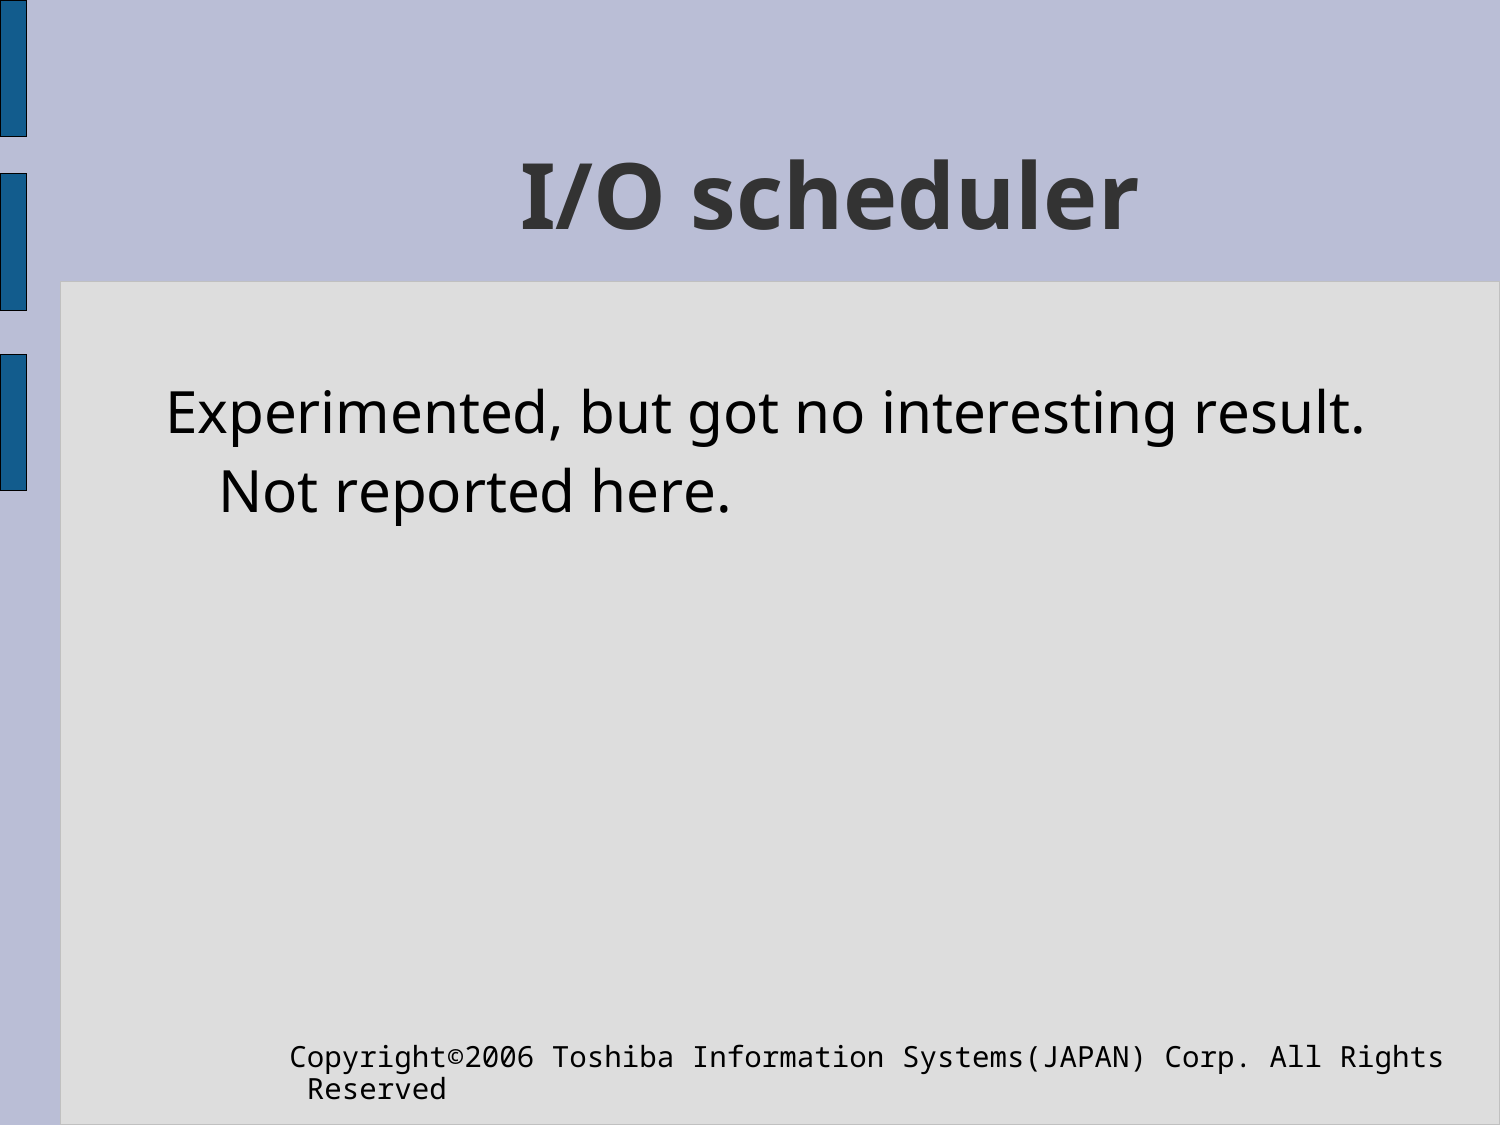

# I/O scheduler
Experimented, but got no interesting result. Not reported here.
Copyright©2006 Toshiba Information Systems(JAPAN) Corp. All Rights Reserved